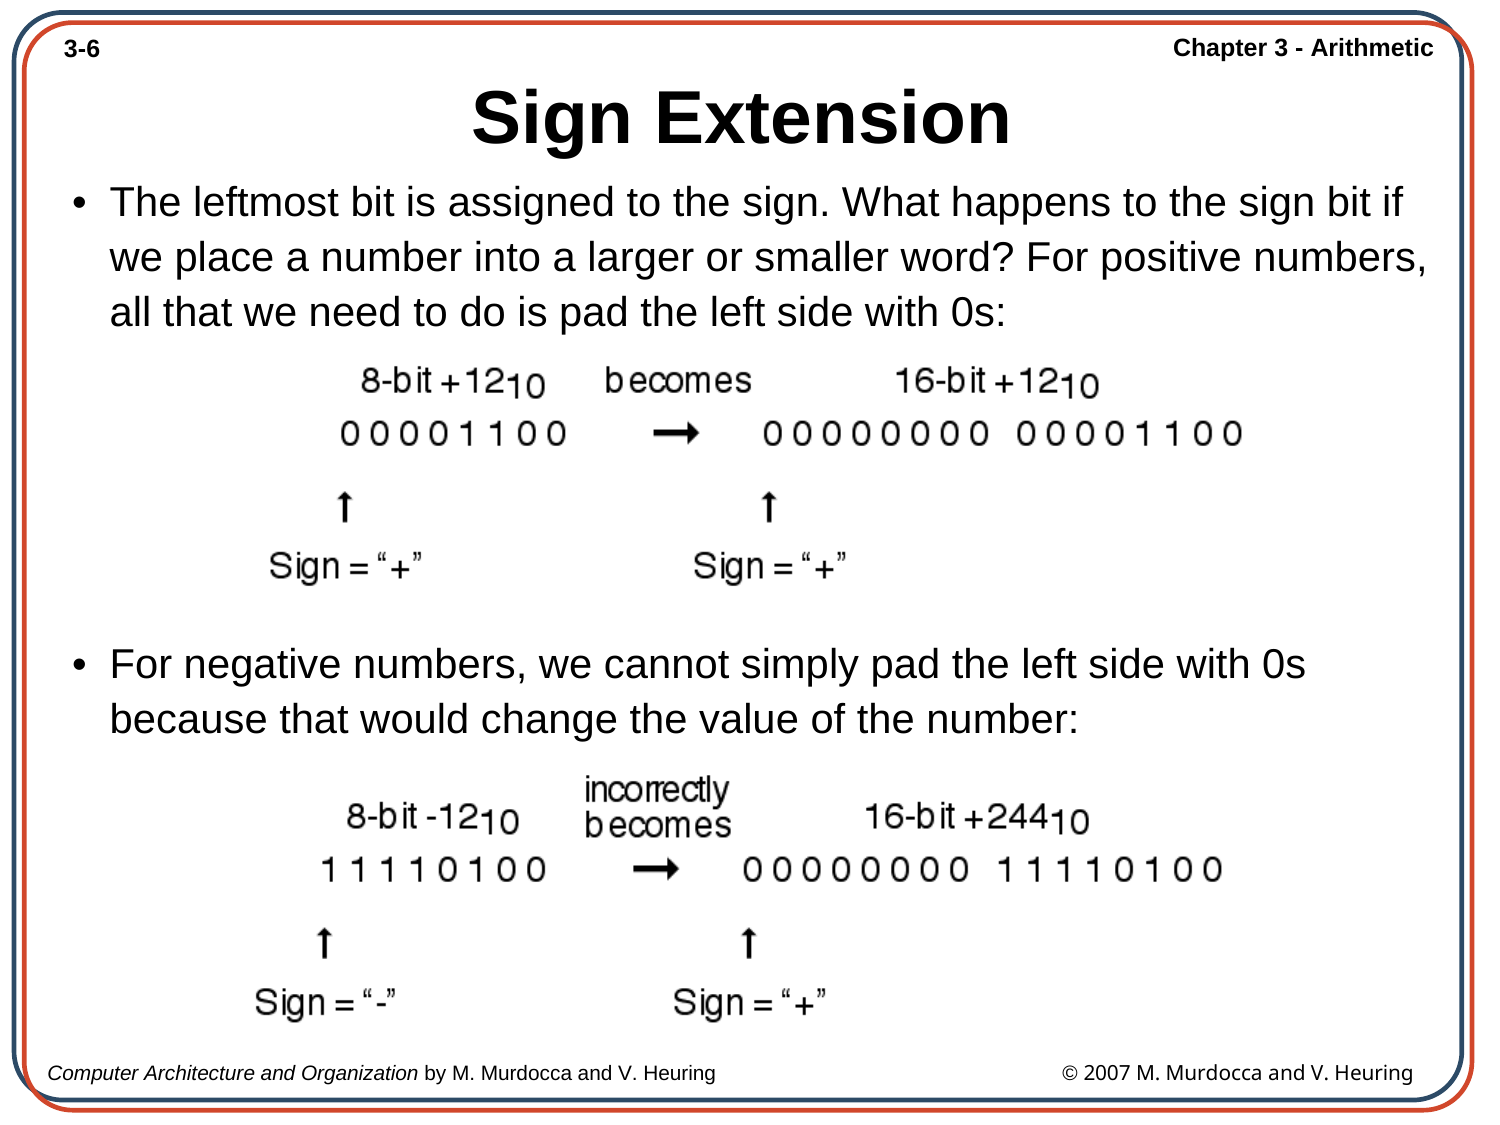

# Sign Extension
•	The leftmost bit is assigned to the sign. What happens to the sign bit if we place a number into a larger or smaller word? For positive numbers, all that we need to do is pad the left side with 0s:
•	For negative numbers, we cannot simply pad the left side with 0s because that would change the value of the number: